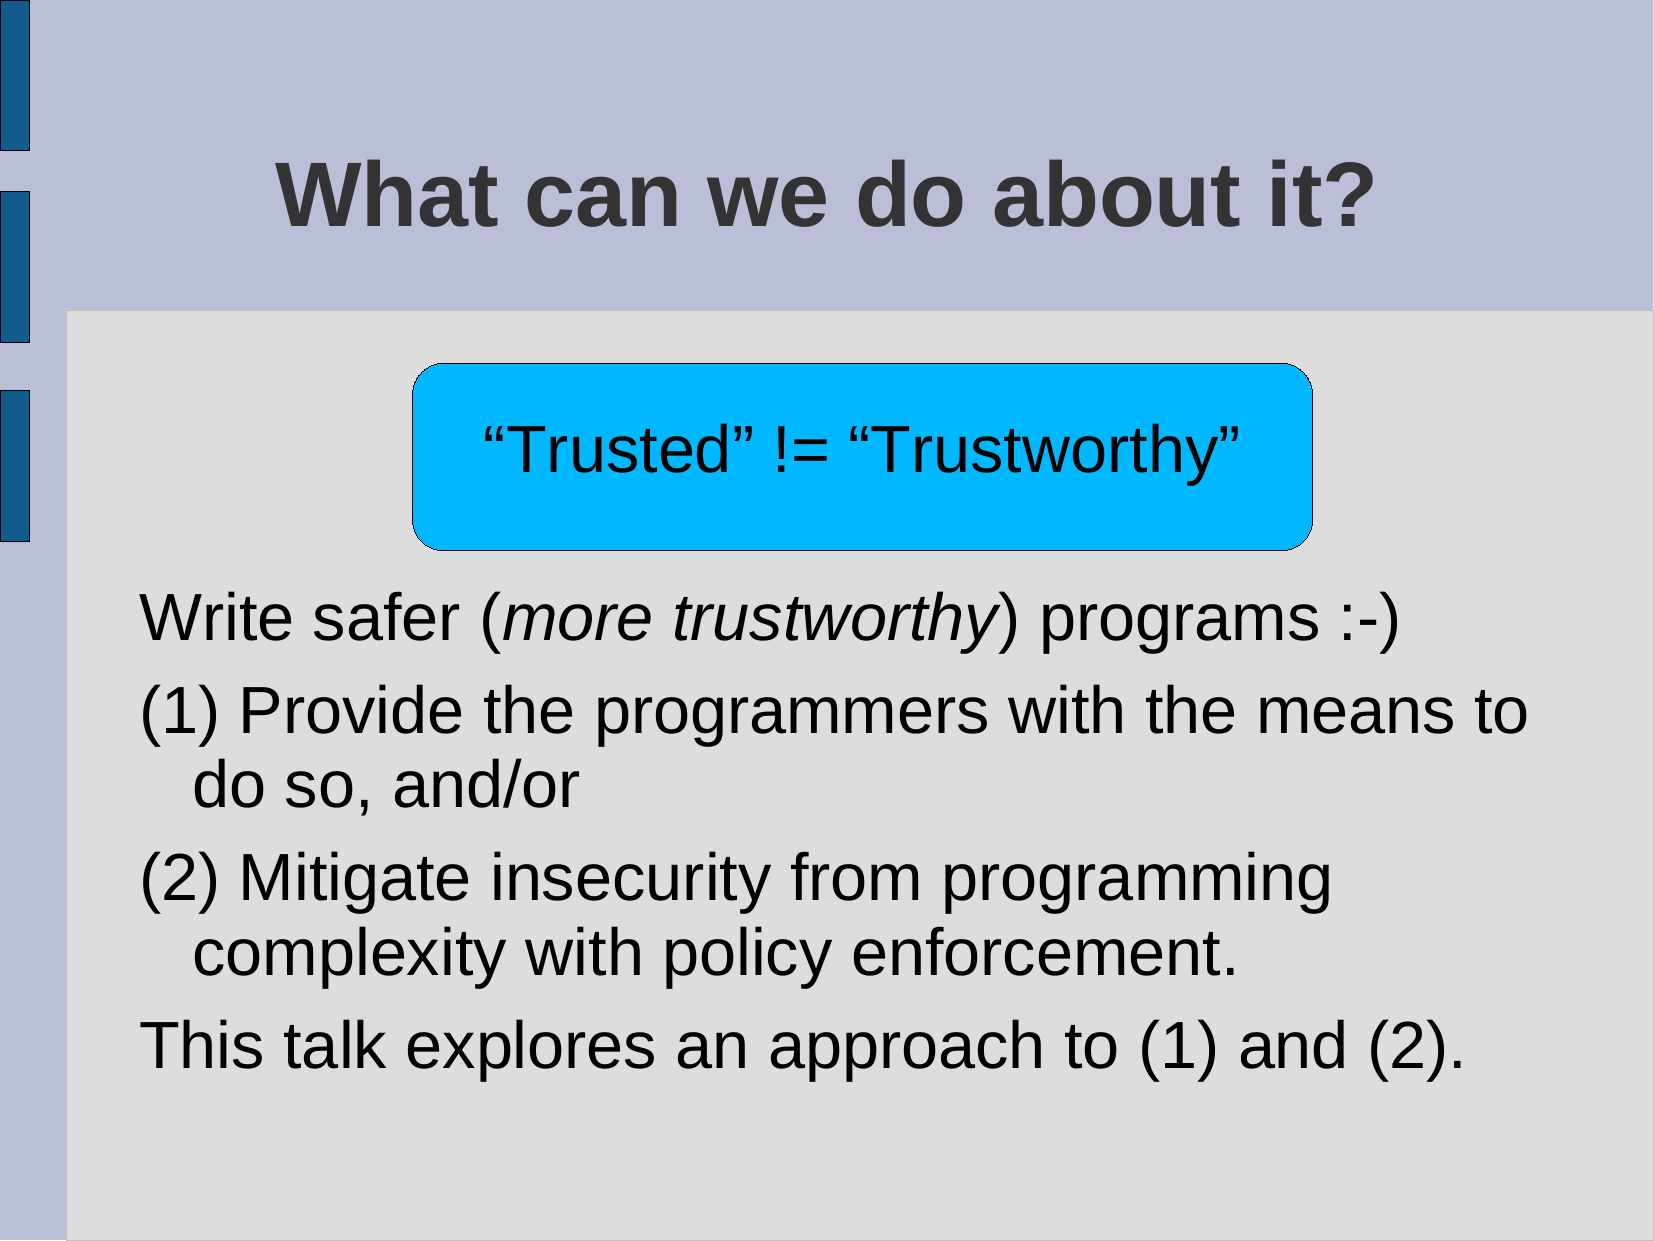

# What can we do about it?
“Trusted” != “Trustworthy”
Write safer (more trustworthy) programs :-)
(1) Provide the programmers with the means to do so, and/or
(2) Mitigate insecurity from programming complexity with policy enforcement.
This talk explores an approach to (1) and (2).